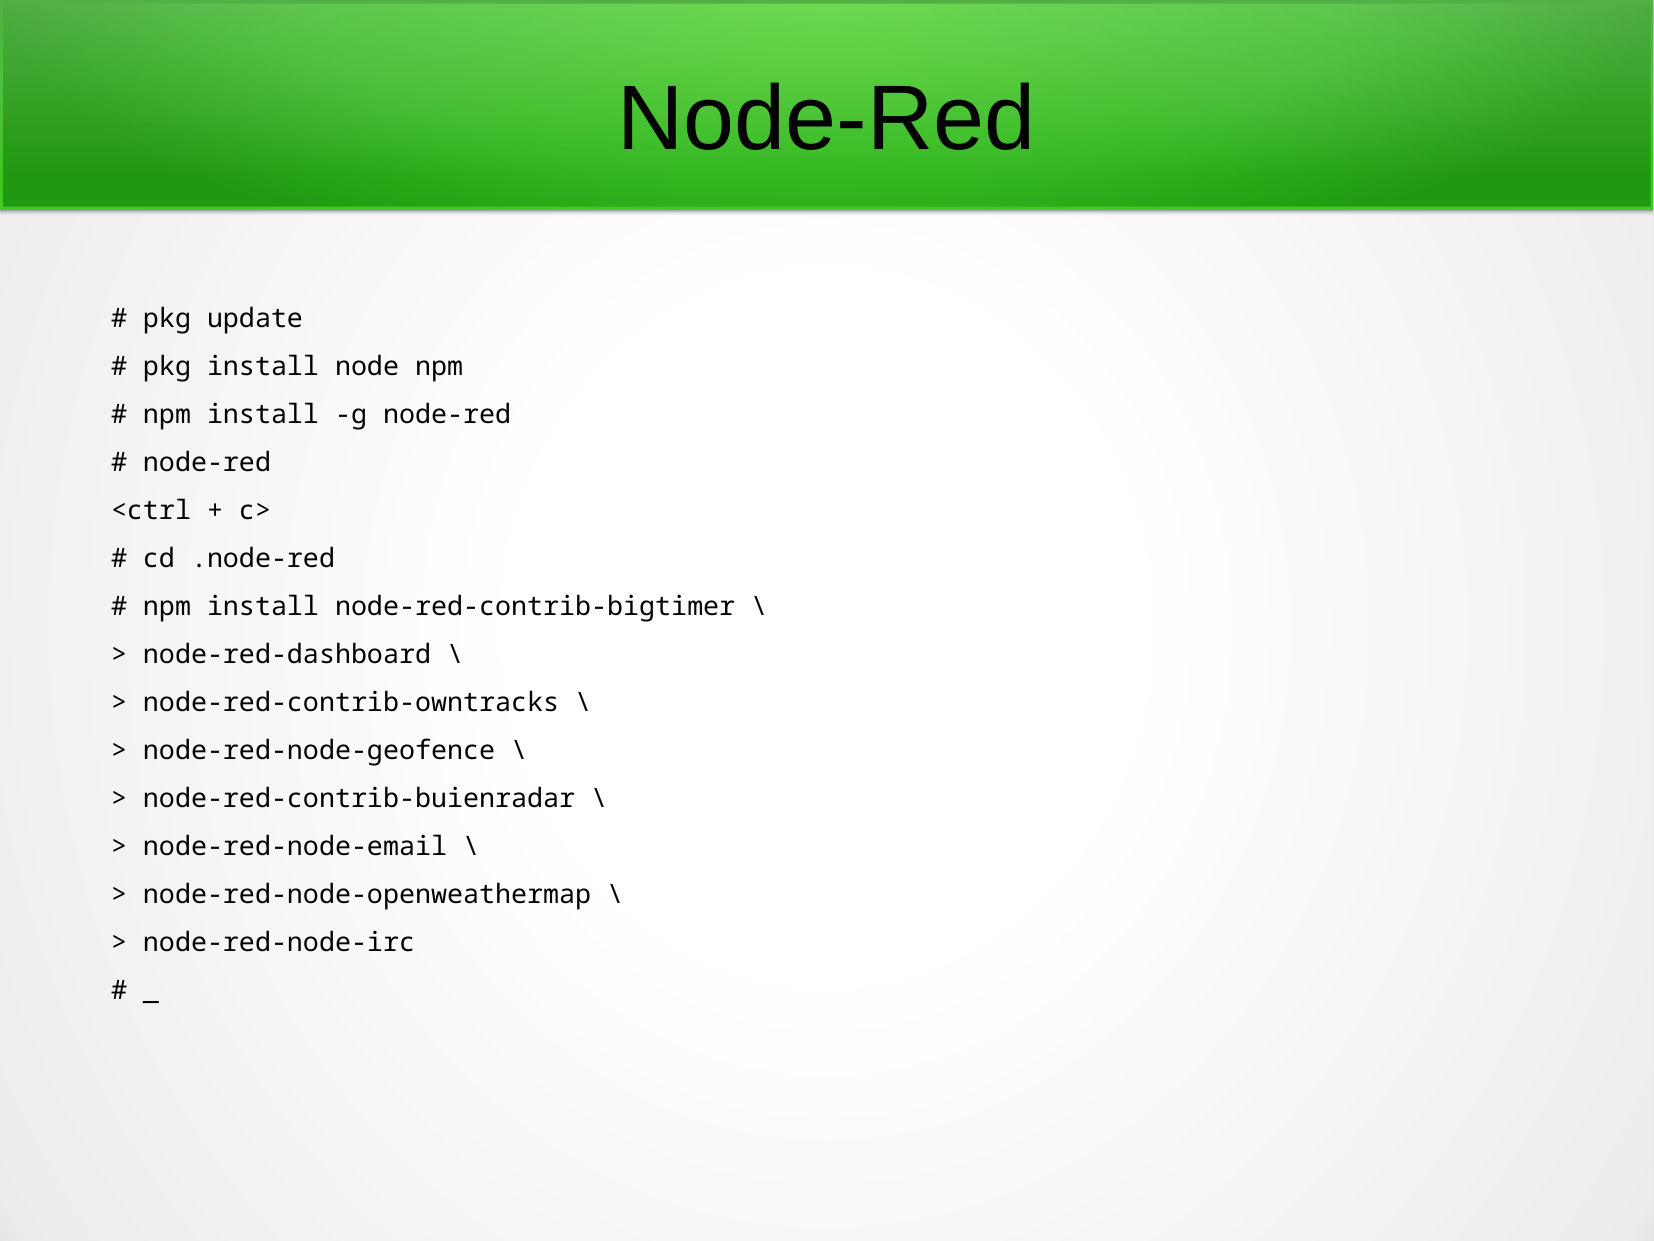

# Node-Red
# pkg update
# pkg install node npm
# npm install -g node-red
# node-red
<ctrl + c>
# cd .node-red
# npm install node-red-contrib-bigtimer \
> node-red-dashboard \
> node-red-contrib-owntracks \
> node-red-node-geofence \
> node-red-contrib-buienradar \
> node-red-node-email \
> node-red-node-openweathermap \
> node-red-node-irc
# _